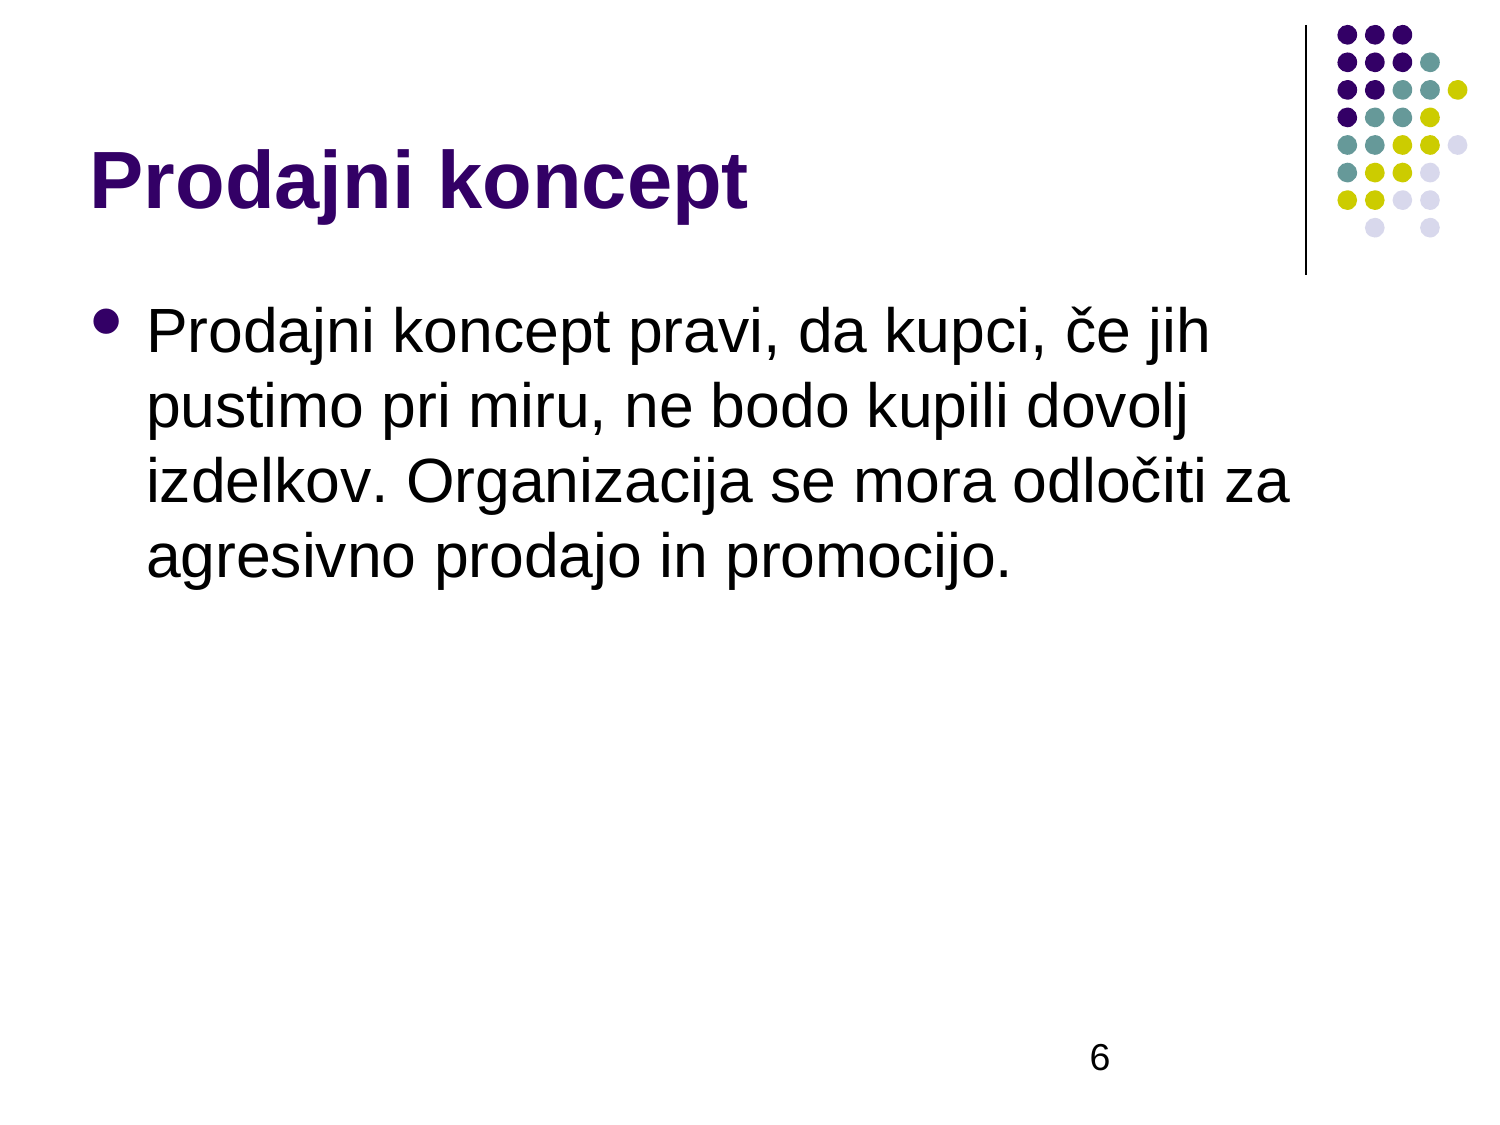

# Prodajni koncept
Prodajni koncept pravi, da kupci, če jih pustimo pri miru, ne bodo kupili dovolj izdelkov. Organizacija se mora odločiti za agresivno prodajo in promocijo.
6